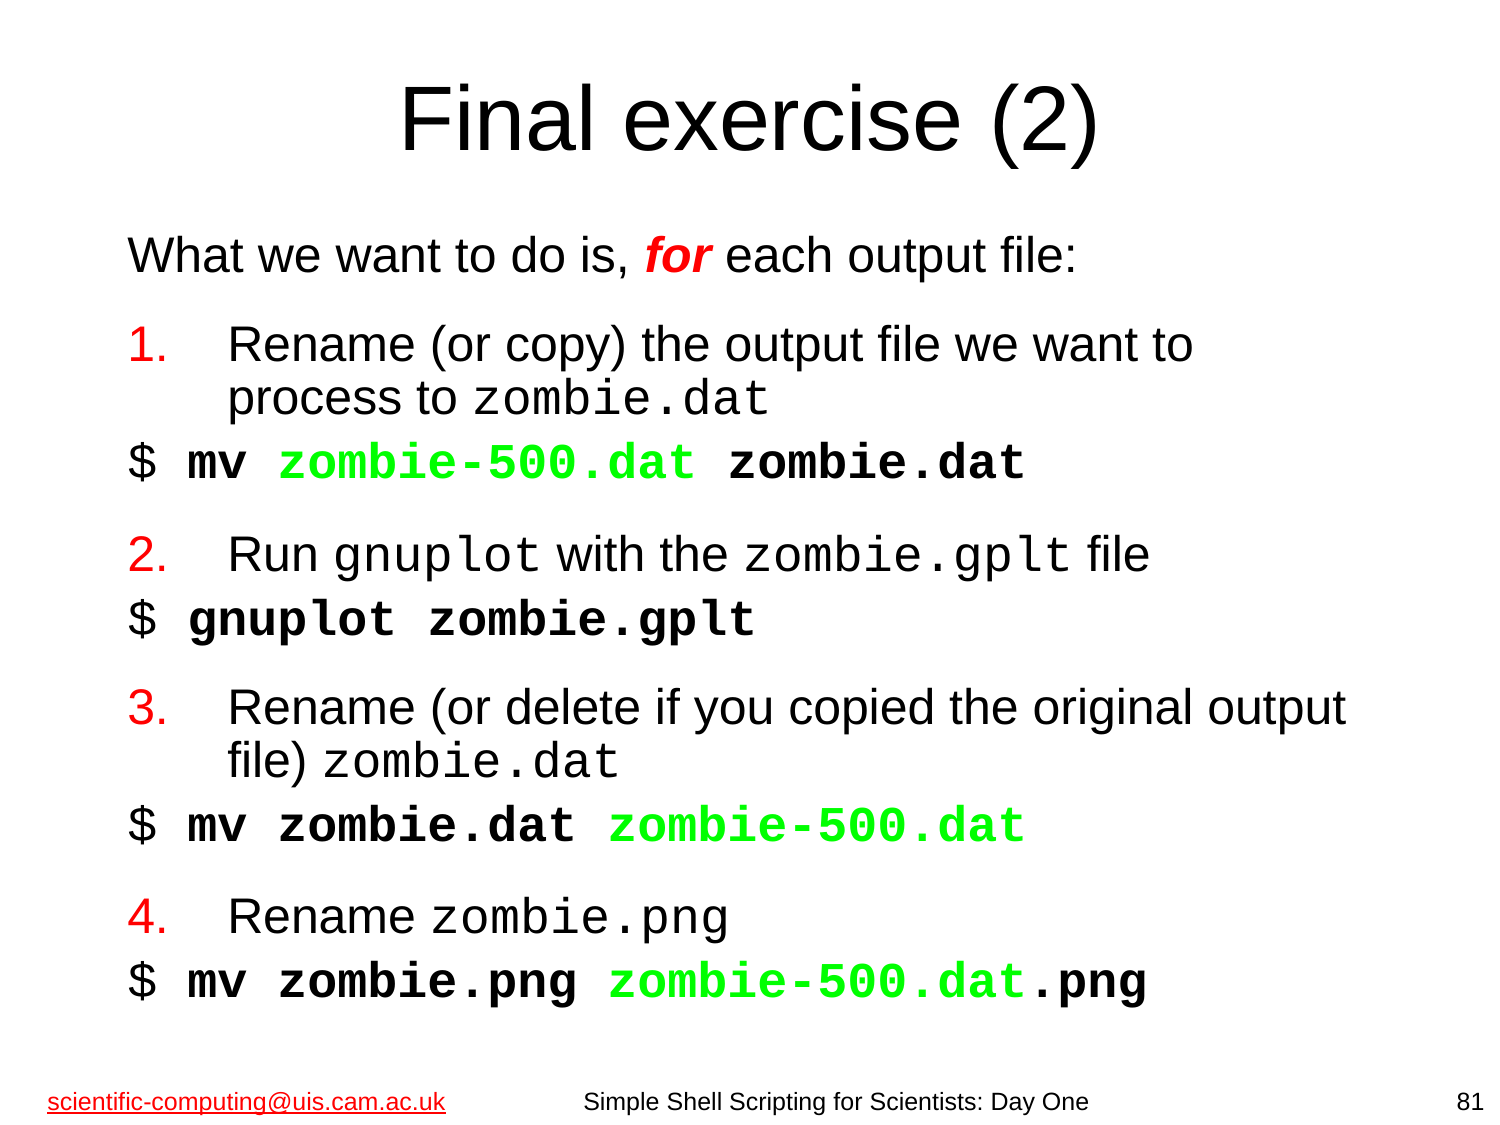

# Final exercise (2)
What we want to do is, for each output file:
1.	Rename (or copy) the output file we want to process to zombie.dat
$ mv zombie-500.dat zombie.dat
2.	Run gnuplot with the zombie.gplt file
$ gnuplot zombie.gplt
3.	Rename (or delete if you copied the original output file) zombie.dat
$ mv zombie.dat zombie-500.dat
4.	Rename zombie.png
$ mv zombie.png zombie-500.dat.png
escience-support@ucs.cam.ac.uk	Simple Shell Scripting for Scientists: Day One
81